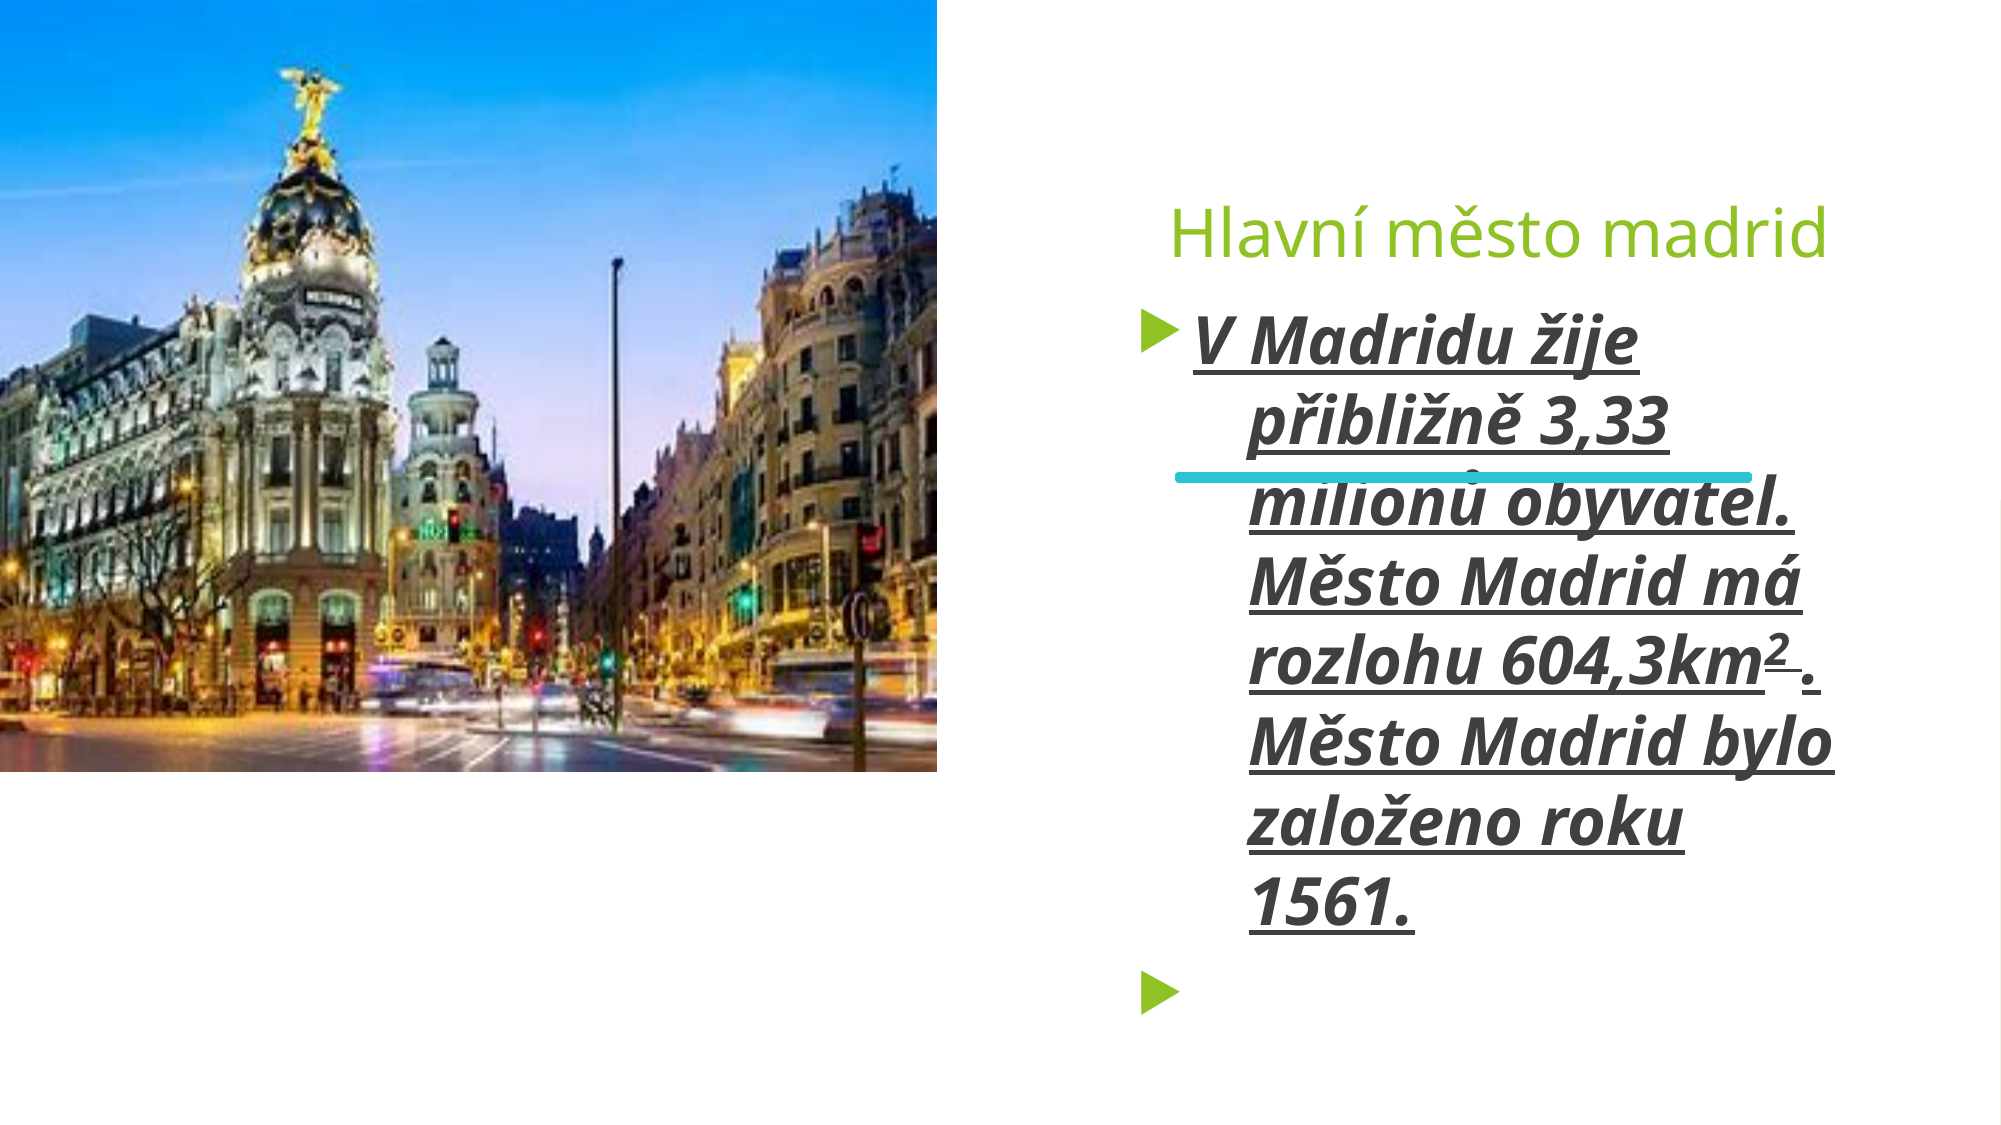

https://th.bing.com/th/id/OIP.eaAXg8e0sdeBSG9VodiCaAHaEK?w=277&h=180&c=7&r=0&o=5&dpr=1.3&pid=1.7
# Hlavní město madrid
V Madridu žije přibližně 3,33 milionů obyvatel. Město Madrid má rozlohu 604,3km2 . Město Madrid bylo založeno roku 1561.